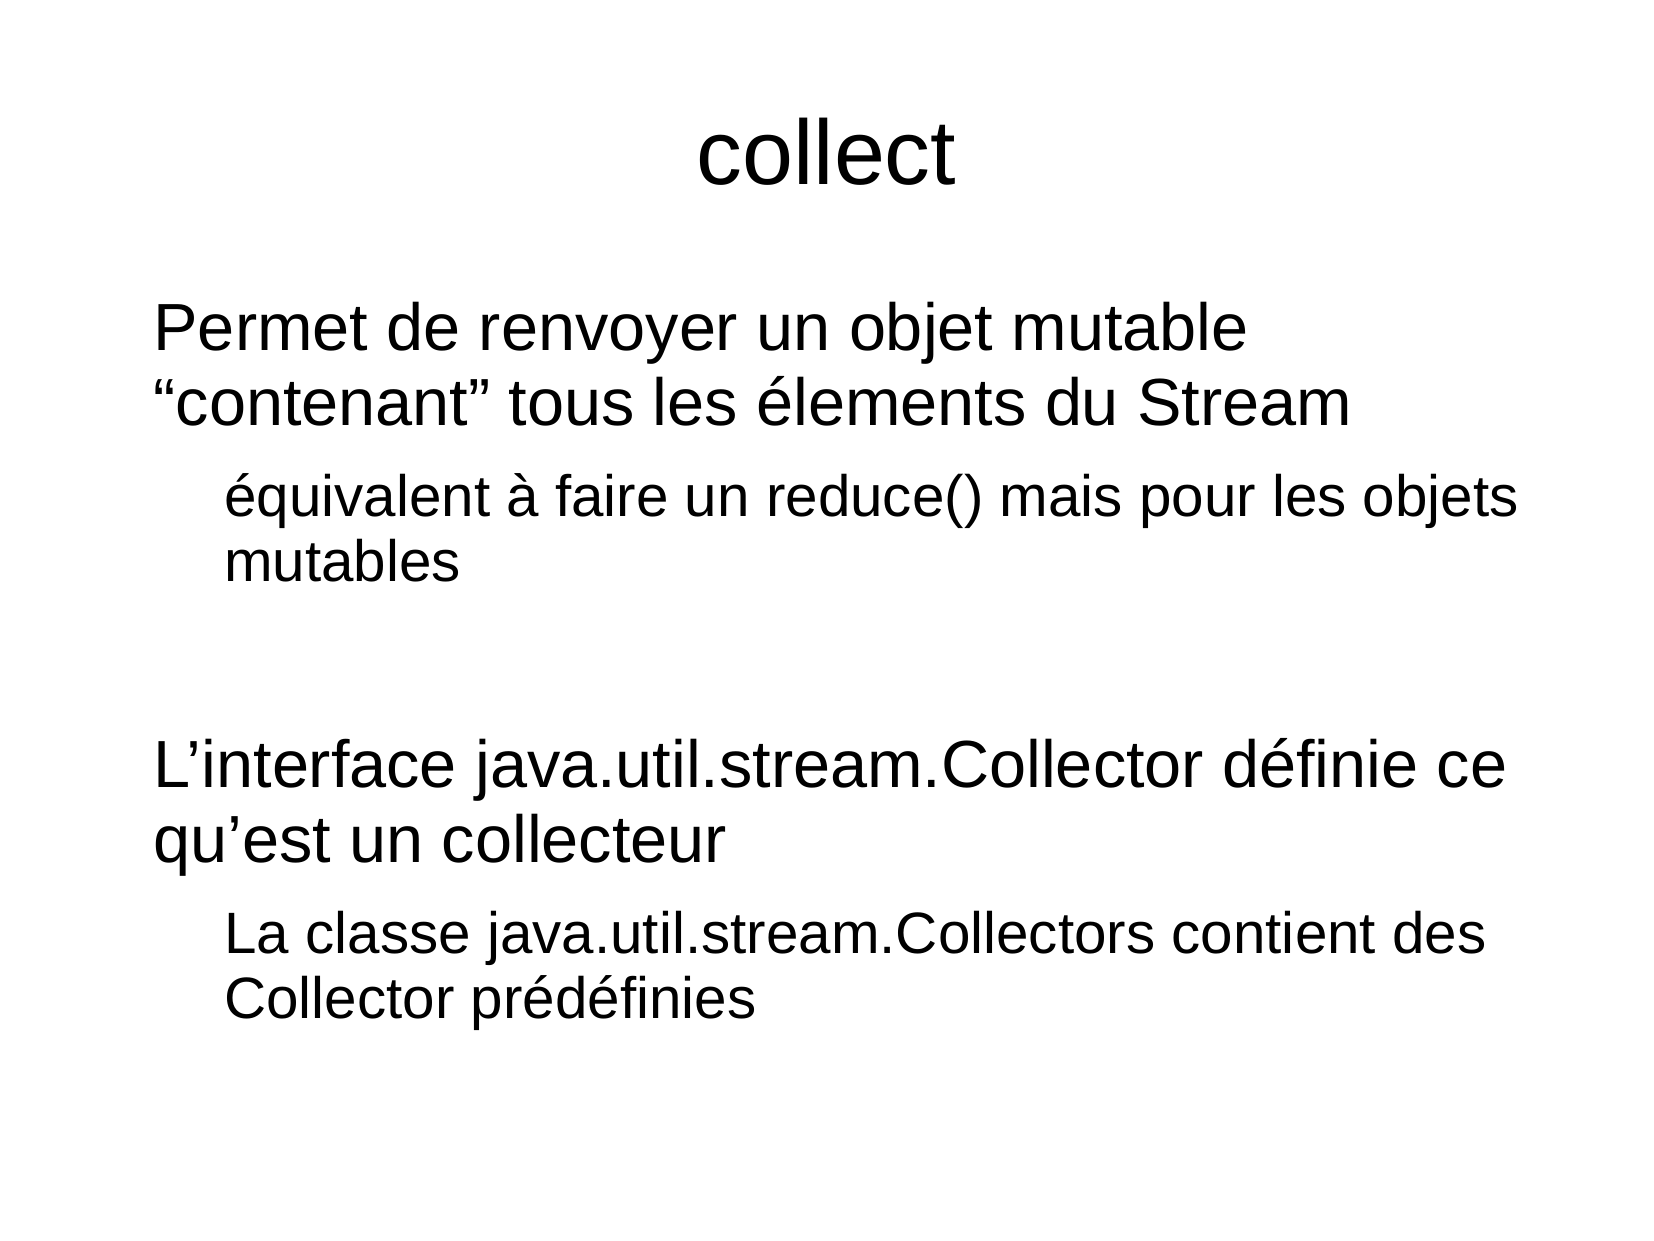

# collect
Permet de renvoyer un objet mutable “contenant” tous les élements du Stream
équivalent à faire un reduce() mais pour les objets mutables
L’interface java.util.stream.Collector définie ce qu’est un collecteur
La classe java.util.stream.Collectors contient des Collector prédéfinies